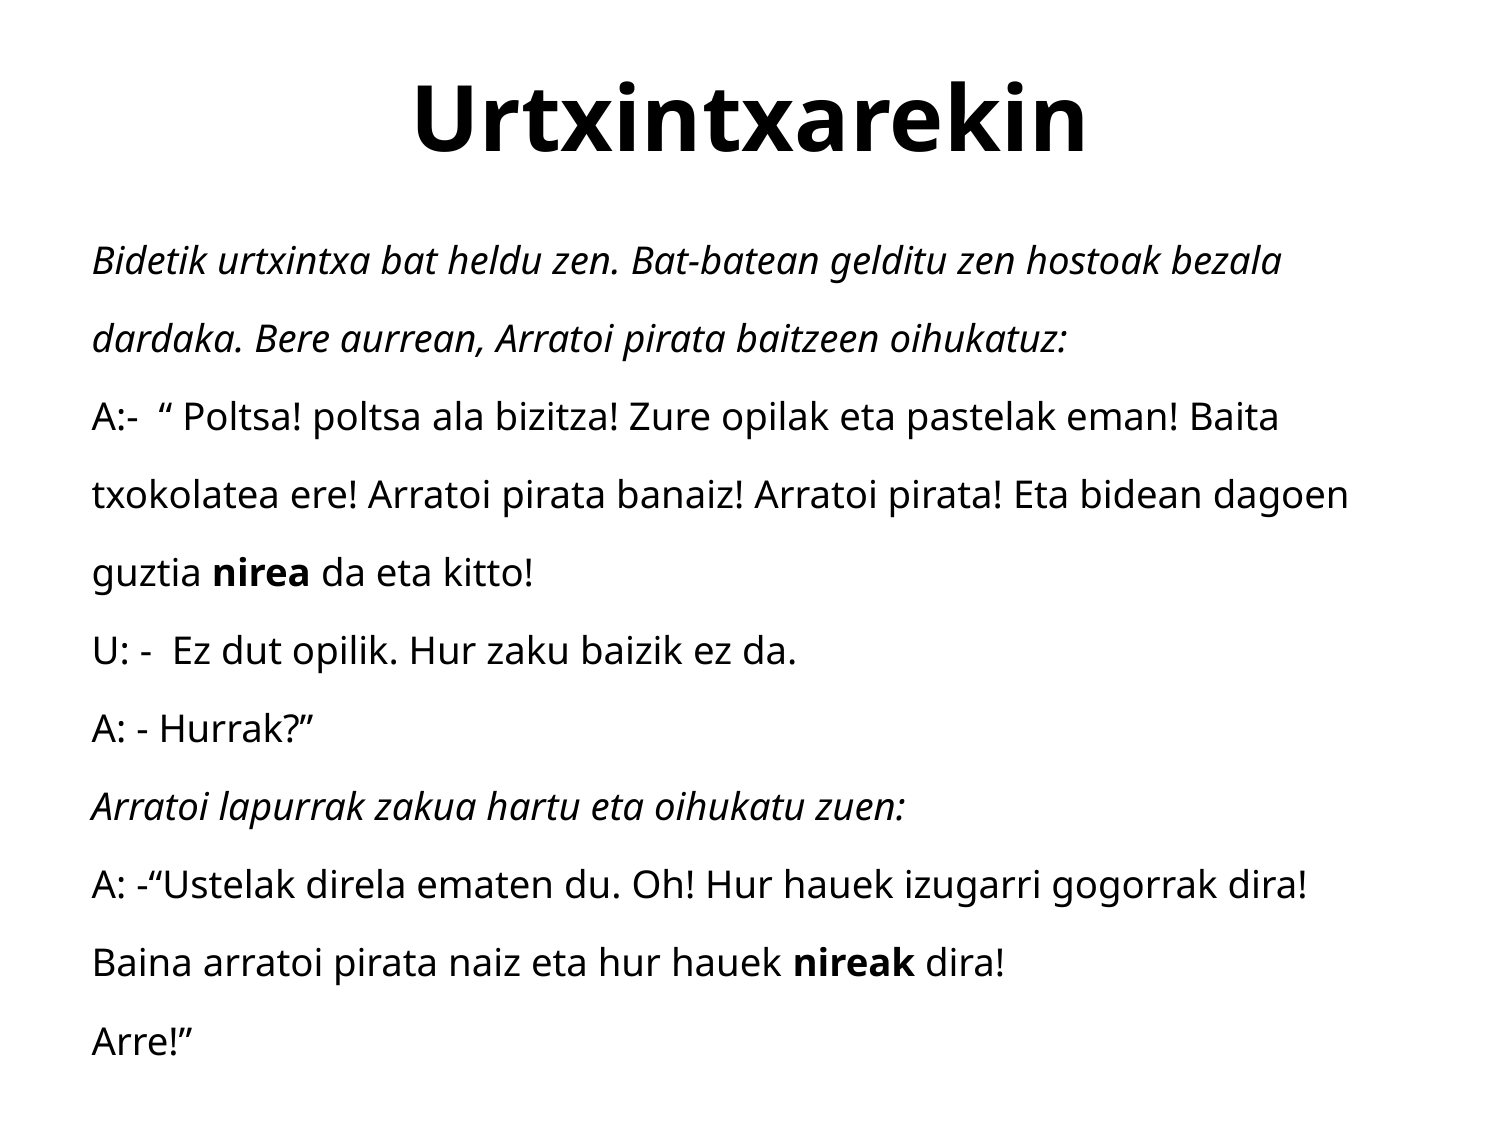

# Urtxintxarekin
Bidetik urtxintxa bat heldu zen. Bat-batean gelditu zen hostoak bezala dardaka. Bere aurrean, Arratoi pirata baitzeen oihukatuz:
A:- “ Poltsa! poltsa ala bizitza! Zure opilak eta pastelak eman! Baita txokolatea ere! Arratoi pirata banaiz! Arratoi pirata! Eta bidean dagoen guztia nirea da eta kitto!
U: - Ez dut opilik. Hur zaku baizik ez da.
A: - Hurrak?”
Arratoi lapurrak zakua hartu eta oihukatu zuen:
A: -“Ustelak direla ematen du. Oh! Hur hauek izugarri gogorrak dira! Baina arratoi pirata naiz eta hur hauek nireak dira!
Arre!”